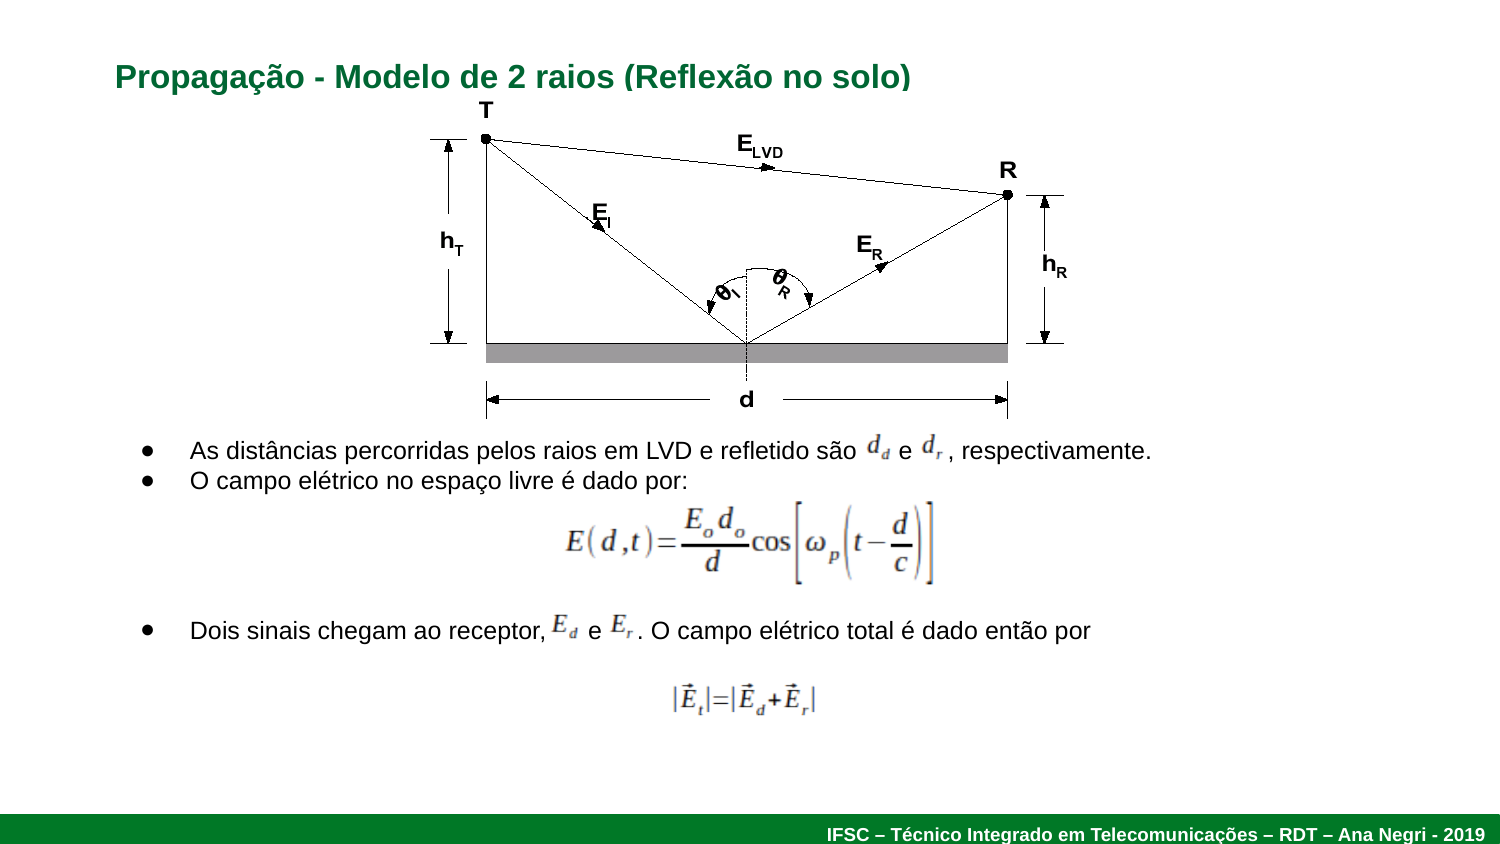

Propagação - Modelo de 2 raios (Reflexão no solo)
As distâncias percorridas pelos raios em LVD e refletido são e , respectivamente.
O campo elétrico no espaço livre é dado por:
Dois sinais chegam ao receptor, e . O campo elétrico total é dado então por
IFSC – Técnico Integrado em Telecomunicações – RDT – Ana Negri - 2019